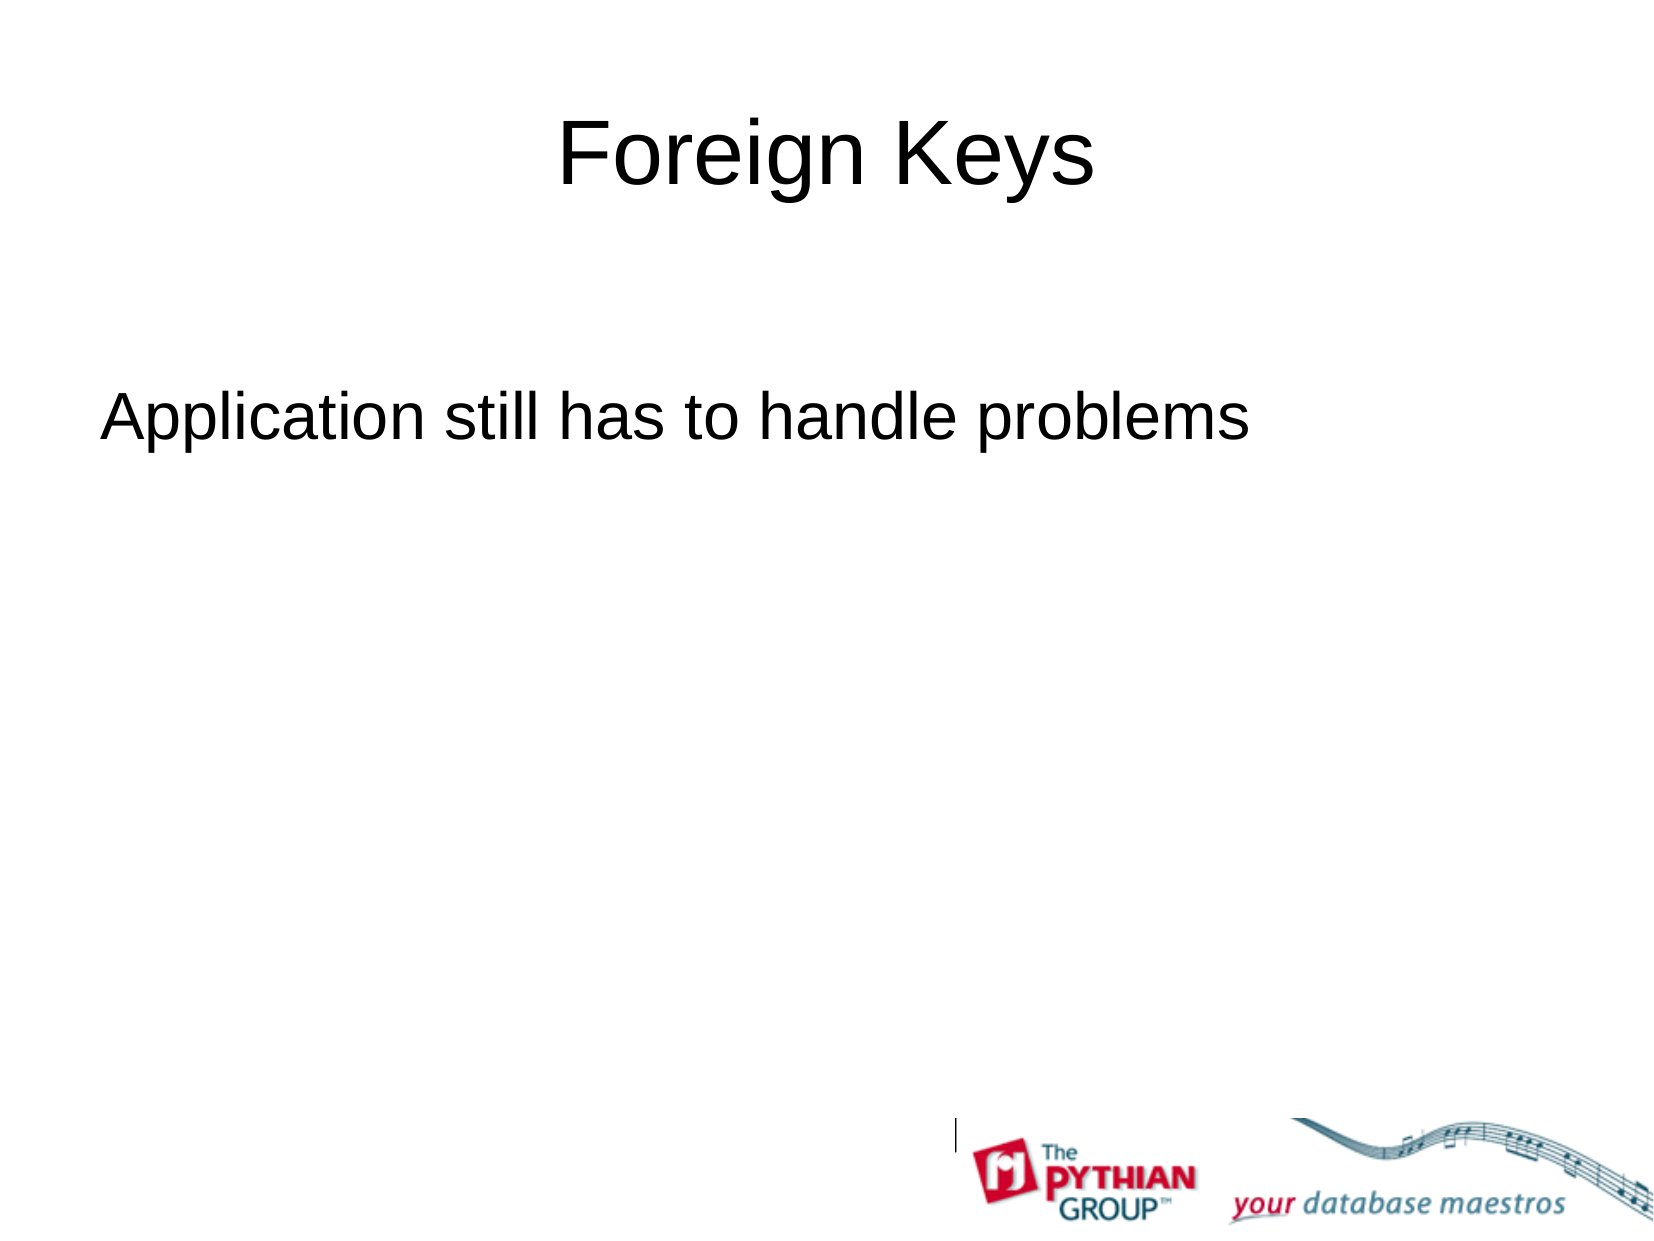

# Foreign Keys
Application still has to handle problems